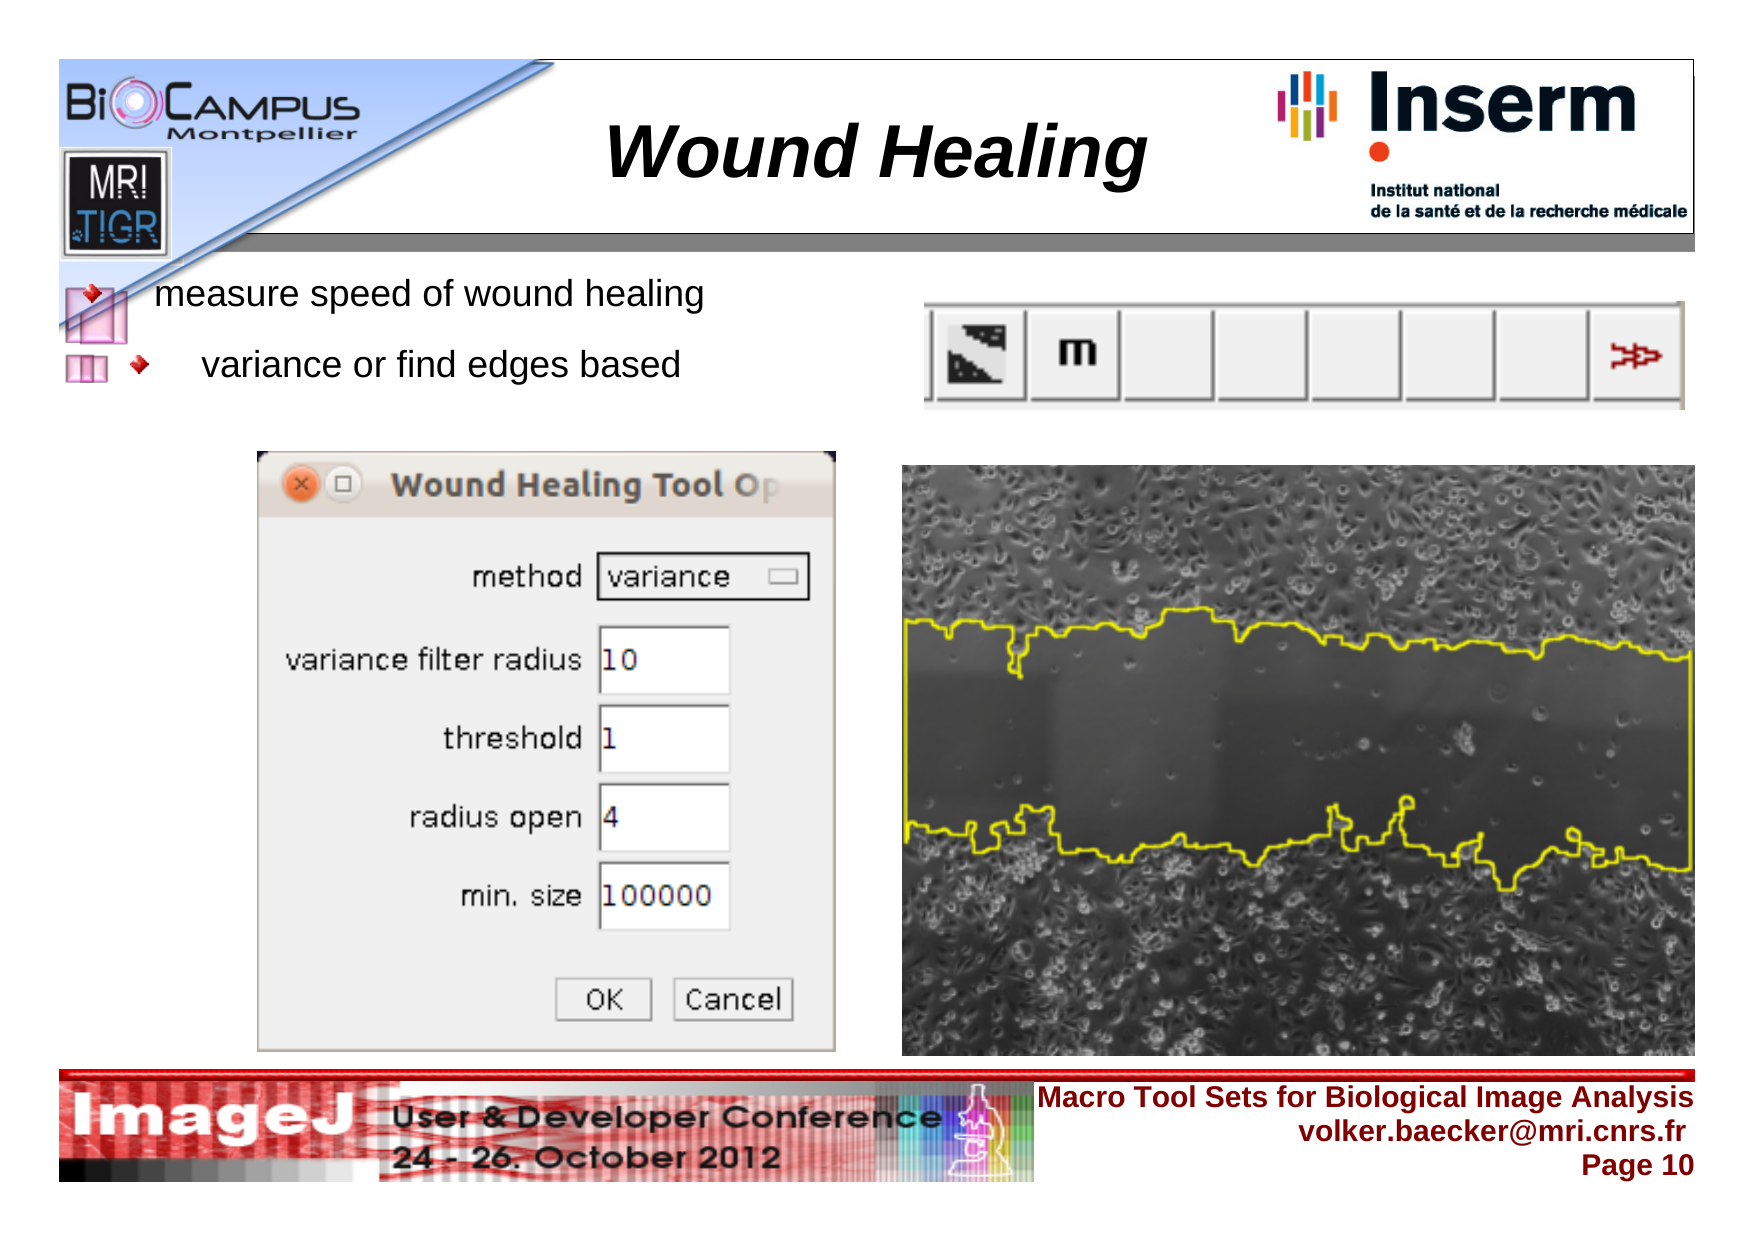

# Wound Healing
measure speed of wound healing
variance or find edges based